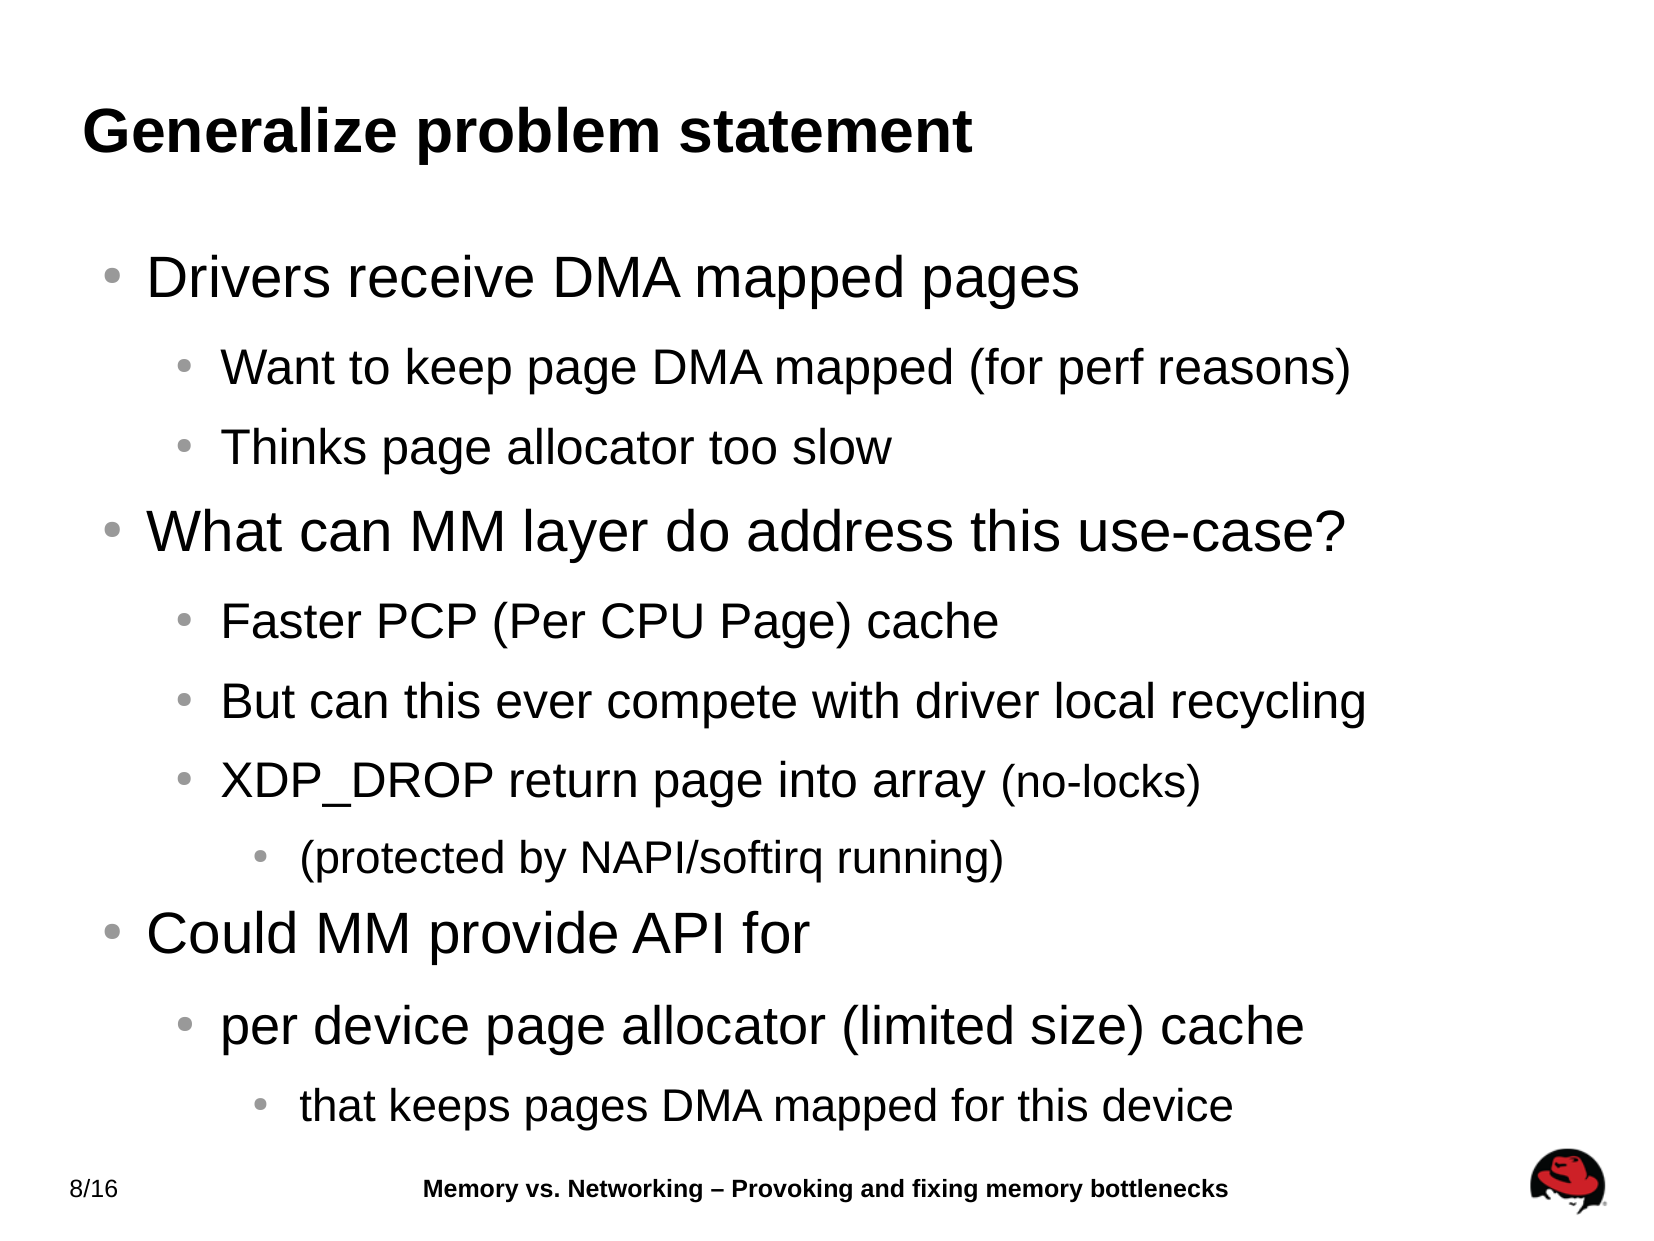

# Generalize problem statement
Drivers receive DMA mapped pages
Want to keep page DMA mapped (for perf reasons)
Thinks page allocator too slow
What can MM layer do address this use-case?
Faster PCP (Per CPU Page) cache
But can this ever compete with driver local recycling
XDP_DROP return page into array (no-locks)
(protected by NAPI/softirq running)
Could MM provide API for
per device page allocator (limited size) cache
that keeps pages DMA mapped for this device